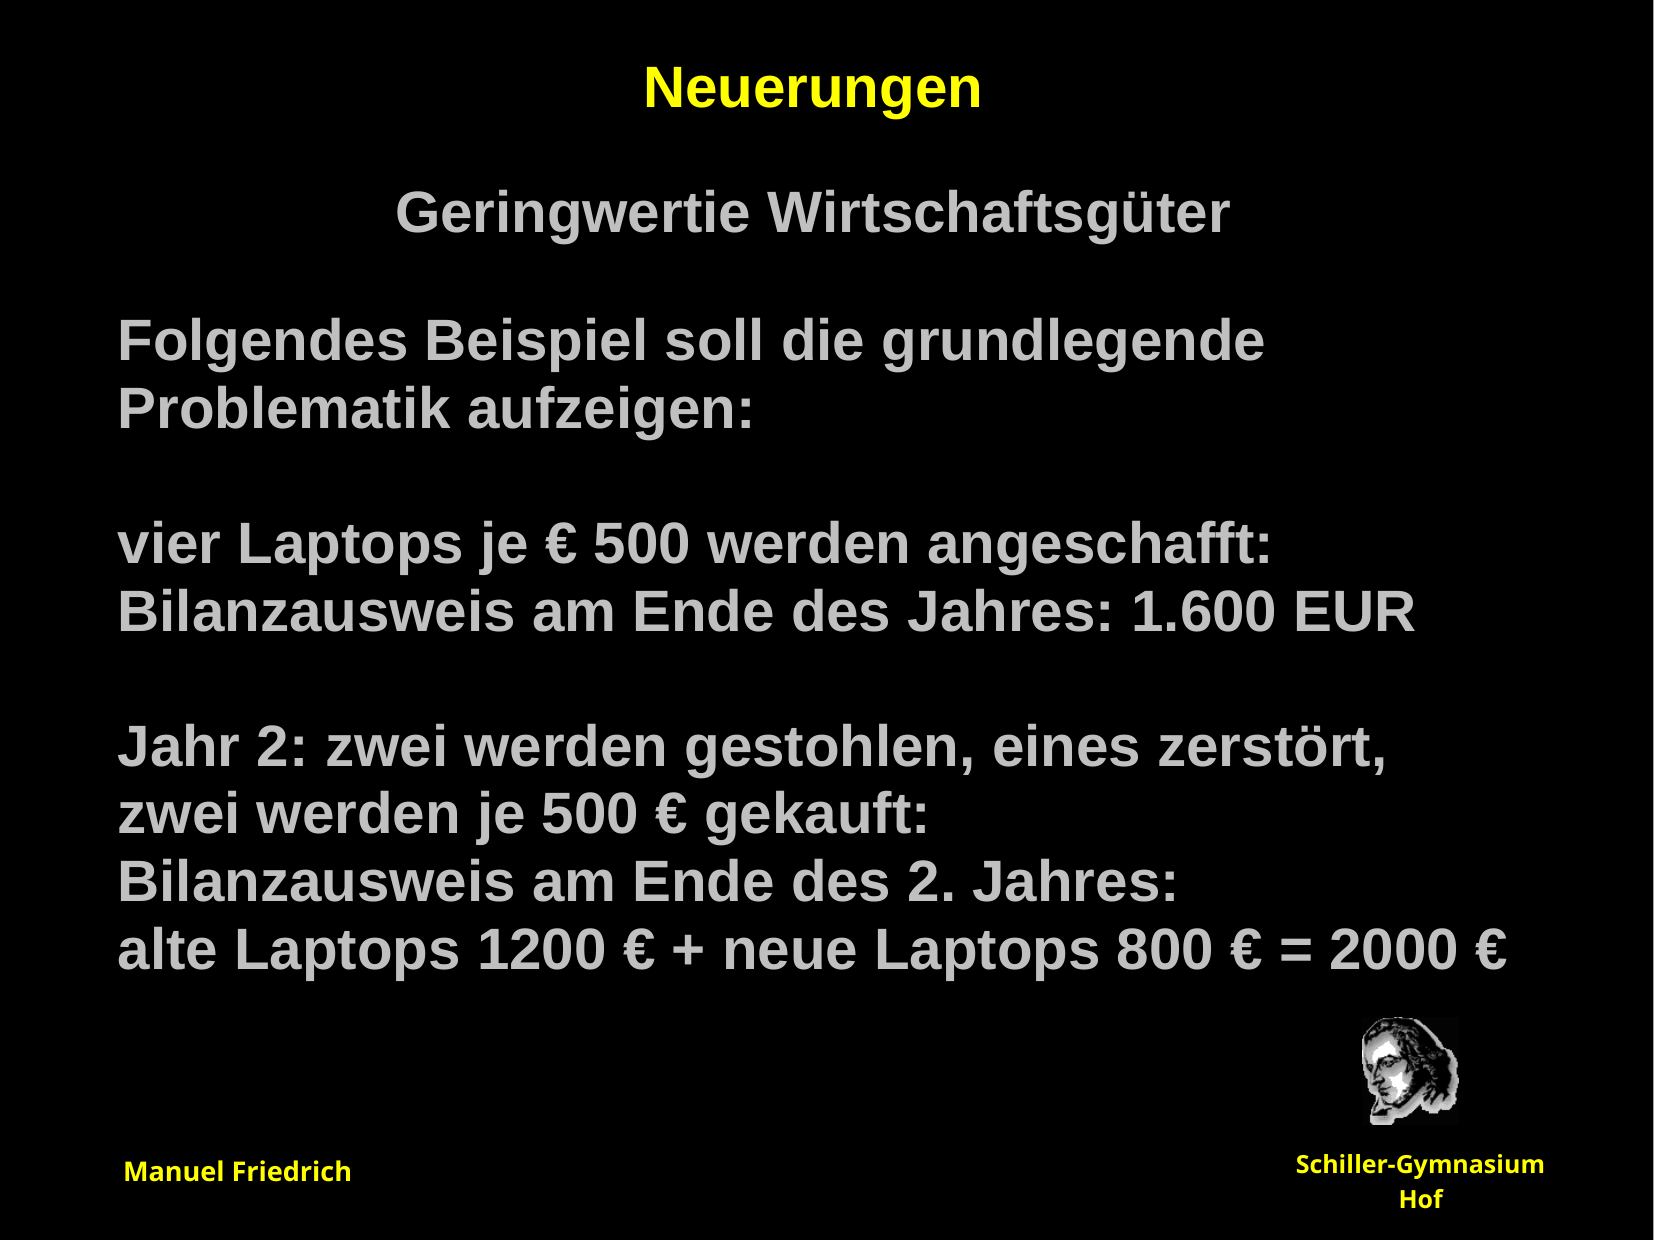

Neuerungen
Geringwertie Wirtschaftsgüter
Folgendes Beispiel soll die grundlegende
Problematik aufzeigen:
vier Laptops je € 500 werden angeschafft:
Bilanzausweis am Ende des Jahres: 1.600 EUR
Jahr 2: zwei werden gestohlen, eines zerstört,
zwei werden je 500 € gekauft:
Bilanzausweis am Ende des 2. Jahres:
alte Laptops 1200 € + neue Laptops 800 € = 2000 €
Schiller-Gymnasium
Hof
Manuel Friedrich